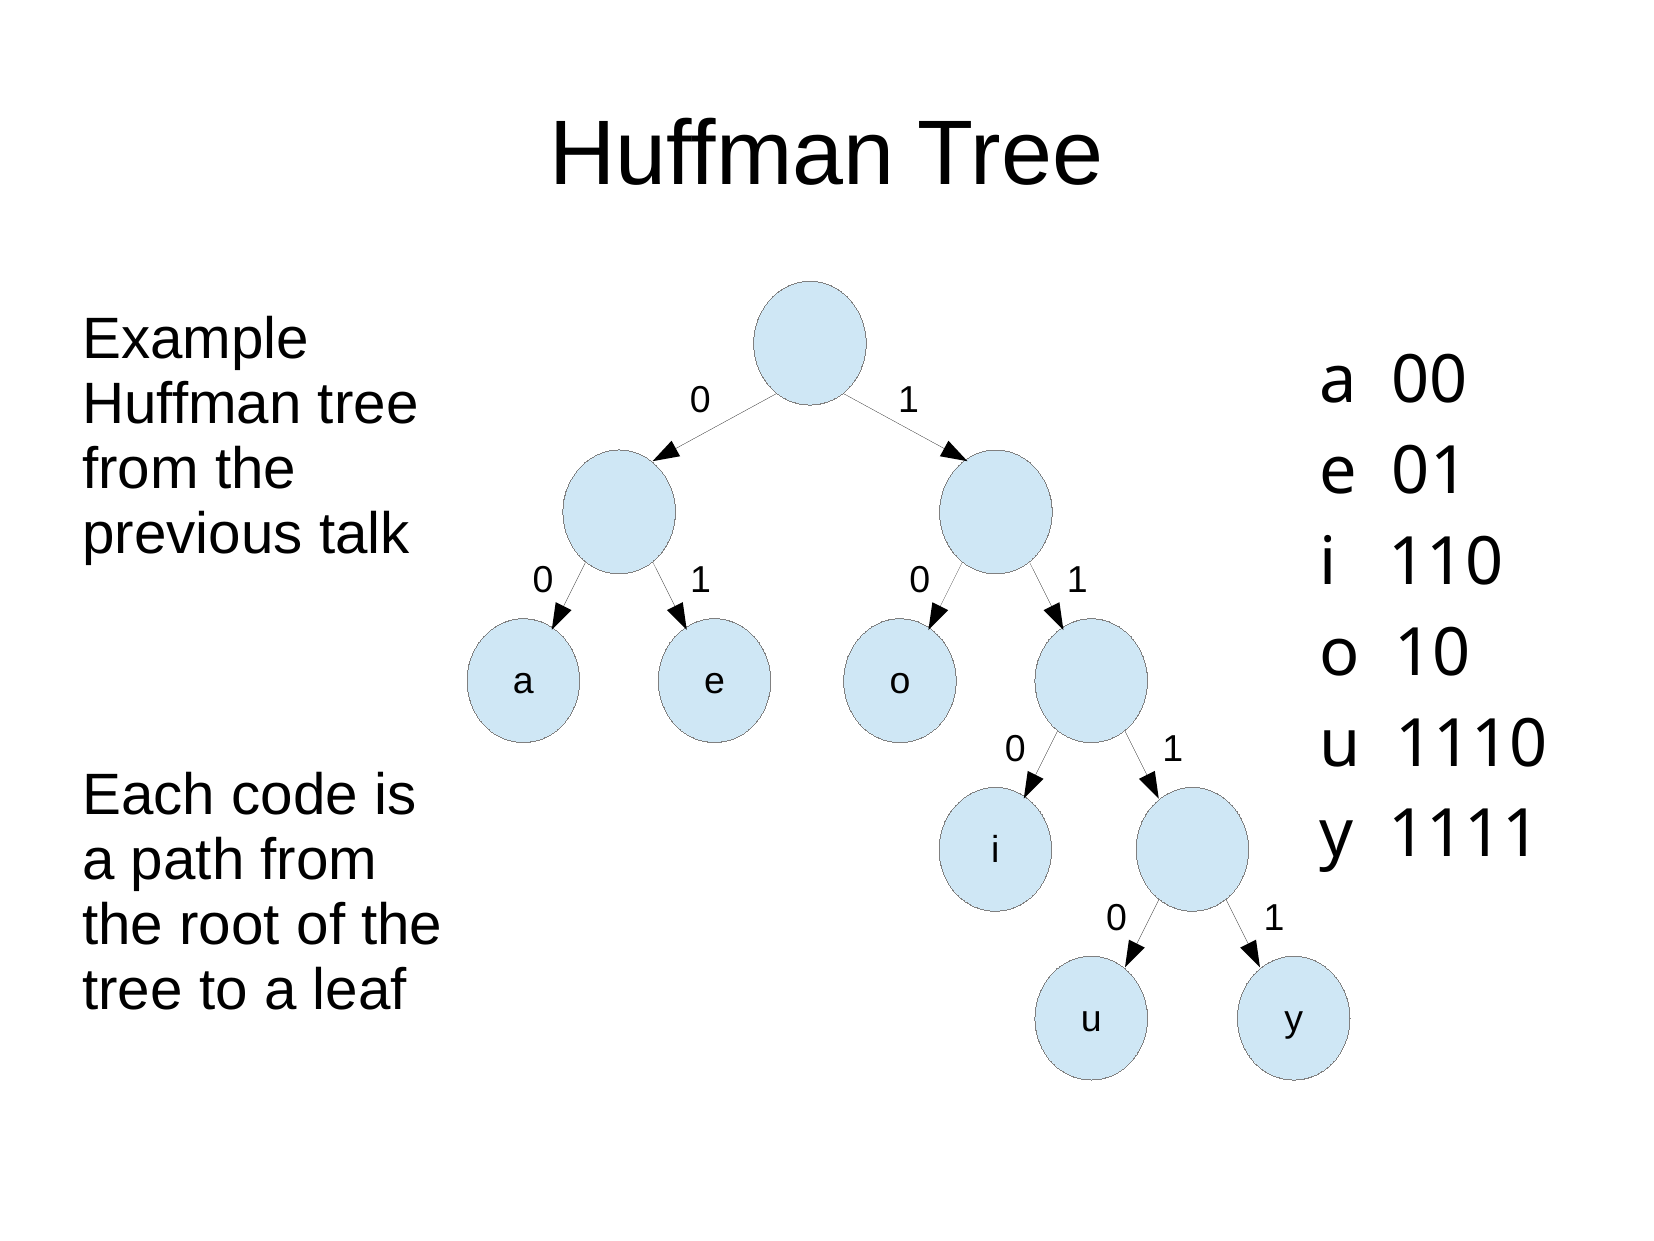

# Huffman Tree
Example Huffman tree from the previous talk
Each code is a path from the root of the tree to a leaf
a 00
e 01
i 110
o 10
u 1110
y 1111
0
1
0
1
0
1
a
e
o
0
1
i
0
1
u
y